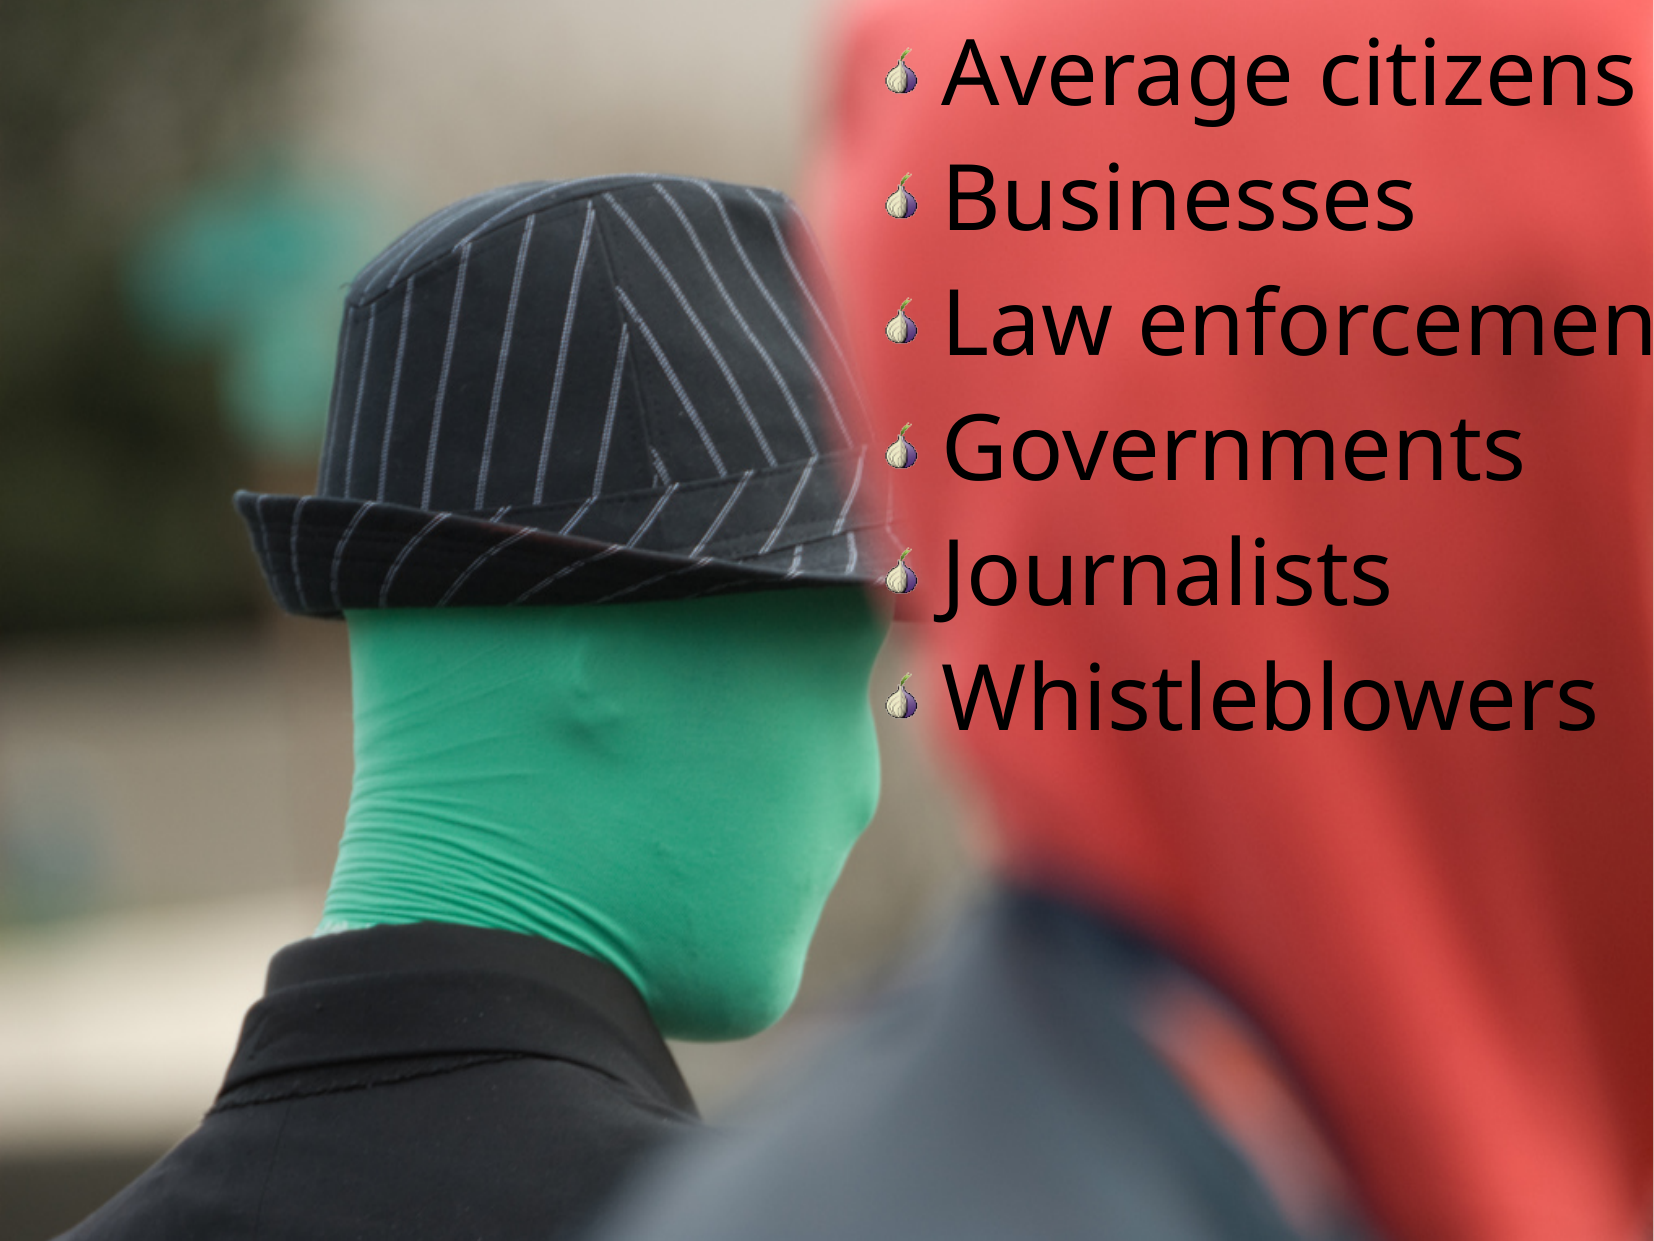

Average citizens
 Businesses
 Law enforcement
 Governments
 Journalists
 Whistleblowers